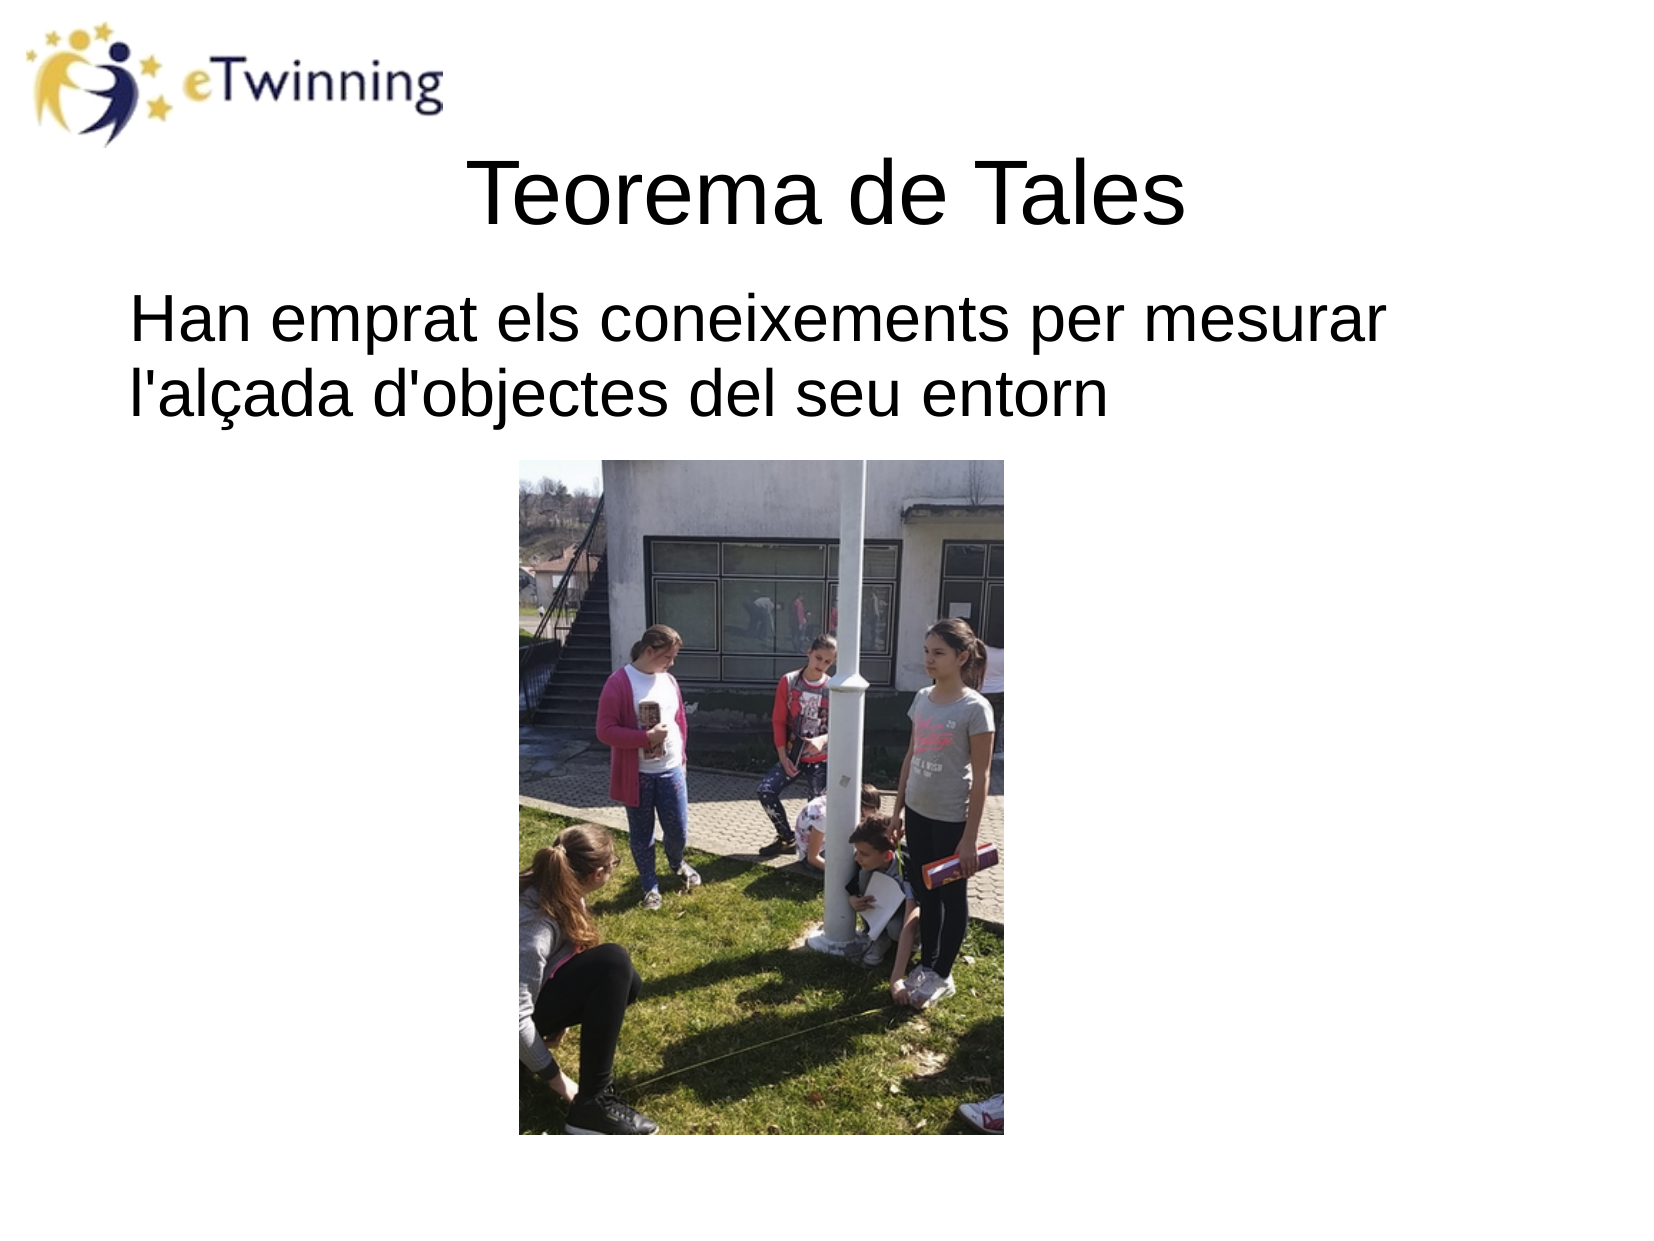

# Teorema de Tales
Han emprat els coneixements per mesurar l'alçada d'objectes del seu entorn